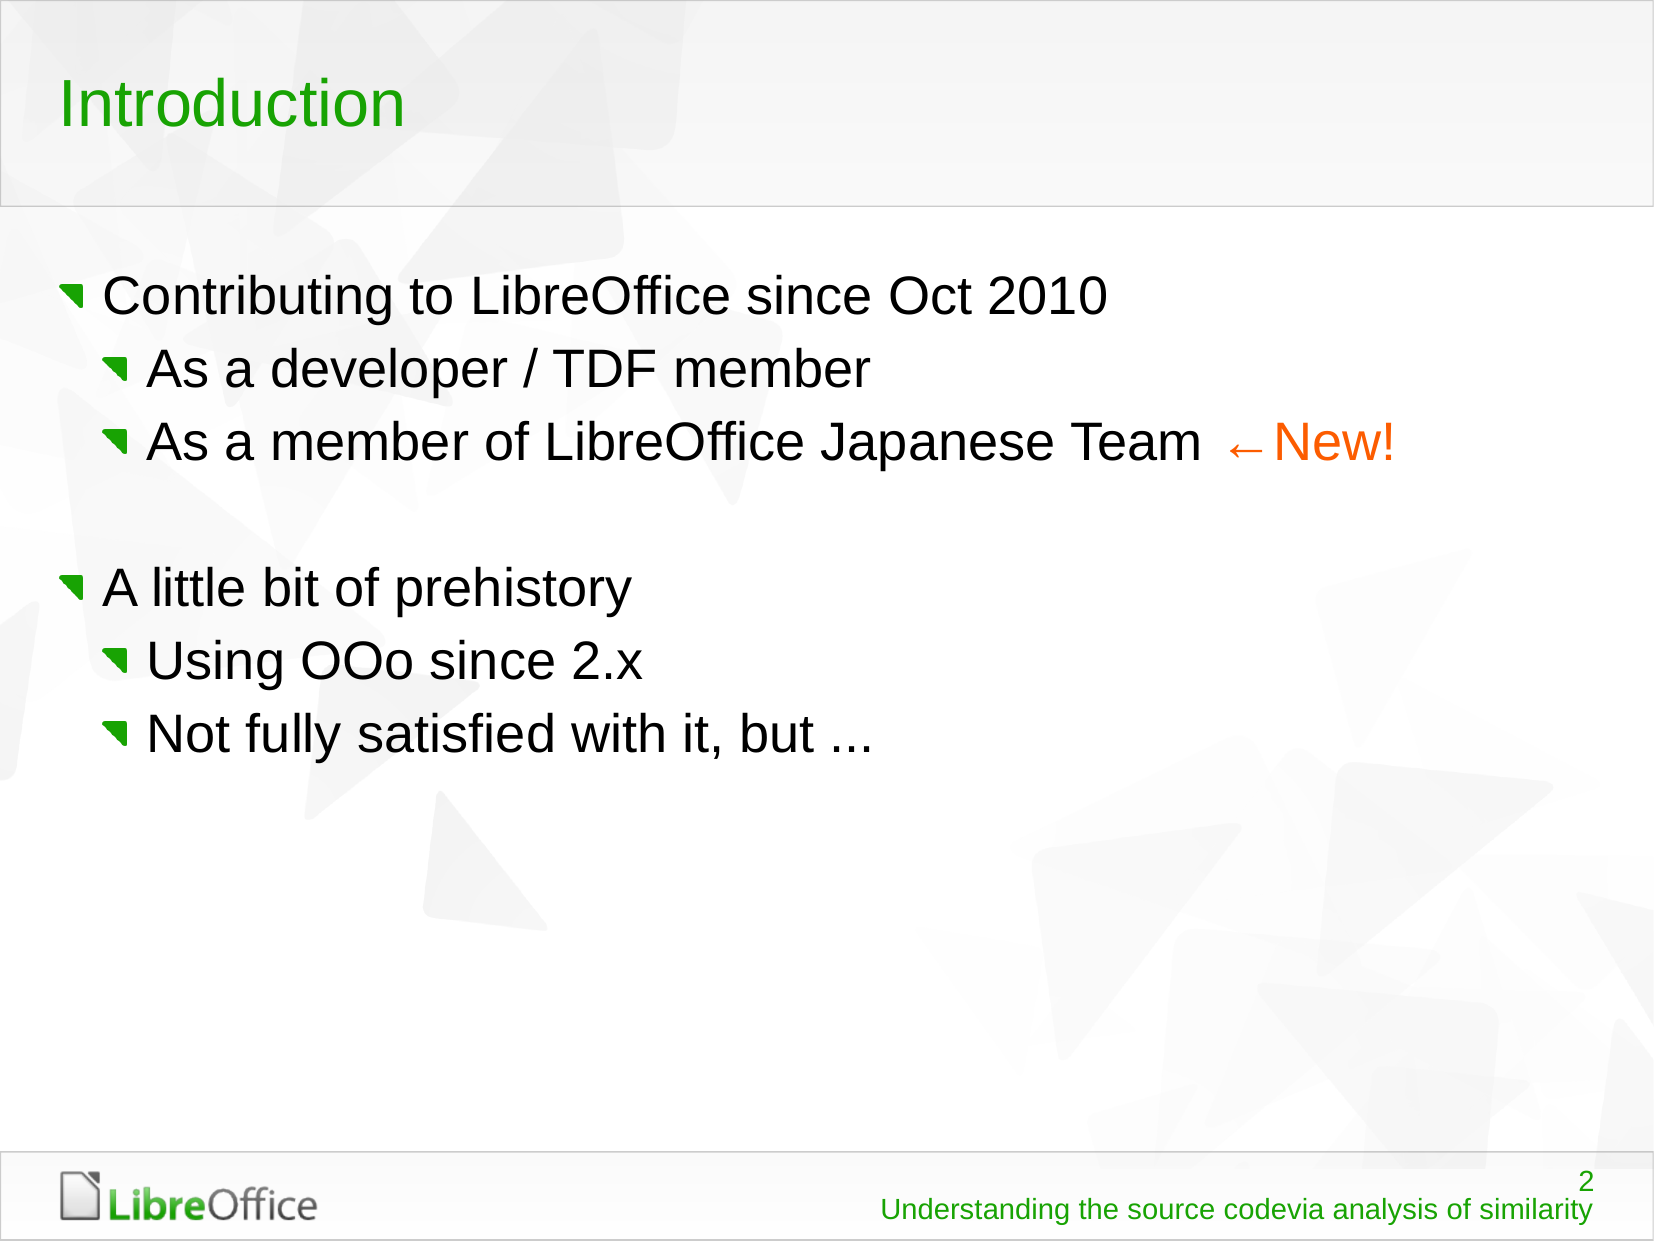

# Introduction
Contributing to LibreOffice since Oct 2010
As a developer / TDF member
As a member of LibreOffice Japanese Team ←New!
A little bit of prehistory
Using OOo since 2.x
Not fully satisfied with it, but ...
2
Understanding the source codevia analysis of similarity